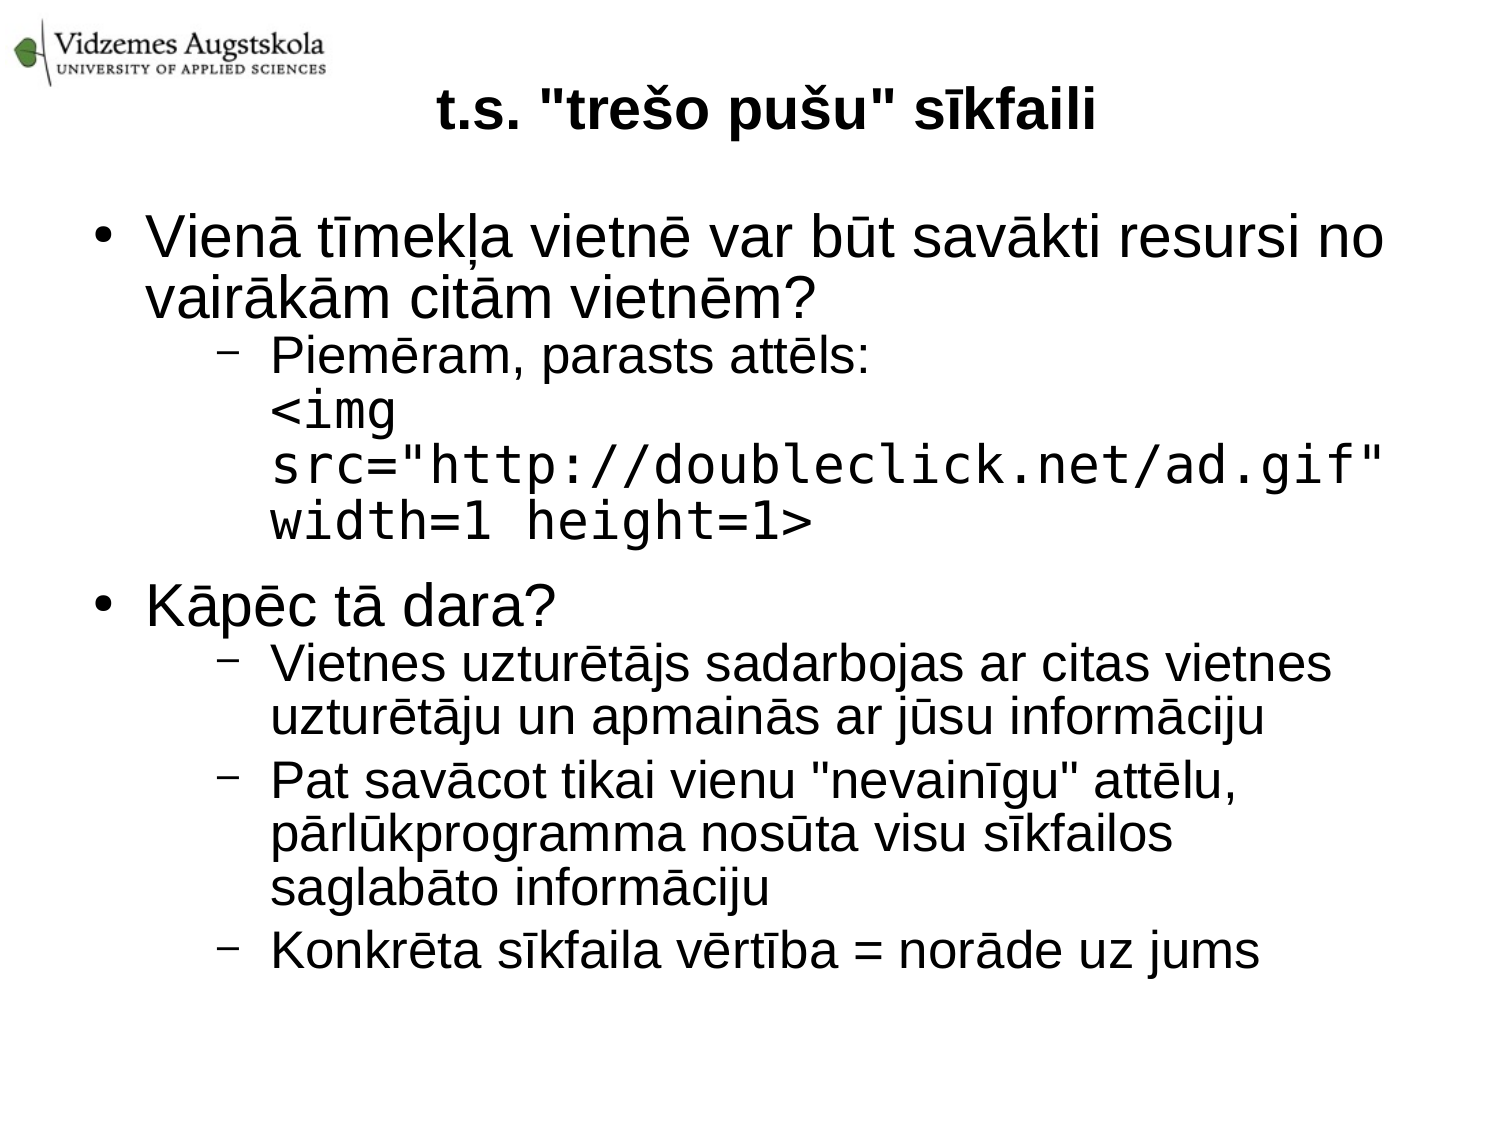

# t.s. "trešo pušu" sīkfaili
Vienā tīmekļa vietnē var būt savākti resursi no vairākām citām vietnēm?
Piemēram, parasts attēls:
<img src="http://doubleclick.net/ad.gif" width=1 height=1>
Kāpēc tā dara?
Vietnes uzturētājs sadarbojas ar citas vietnes uzturētāju un apmainās ar jūsu informāciju
Pat savācot tikai vienu "nevainīgu" attēlu, pārlūkprogramma nosūta visu sīkfailos saglabāto informāciju
Konkrēta sīkfaila vērtība = norāde uz jums